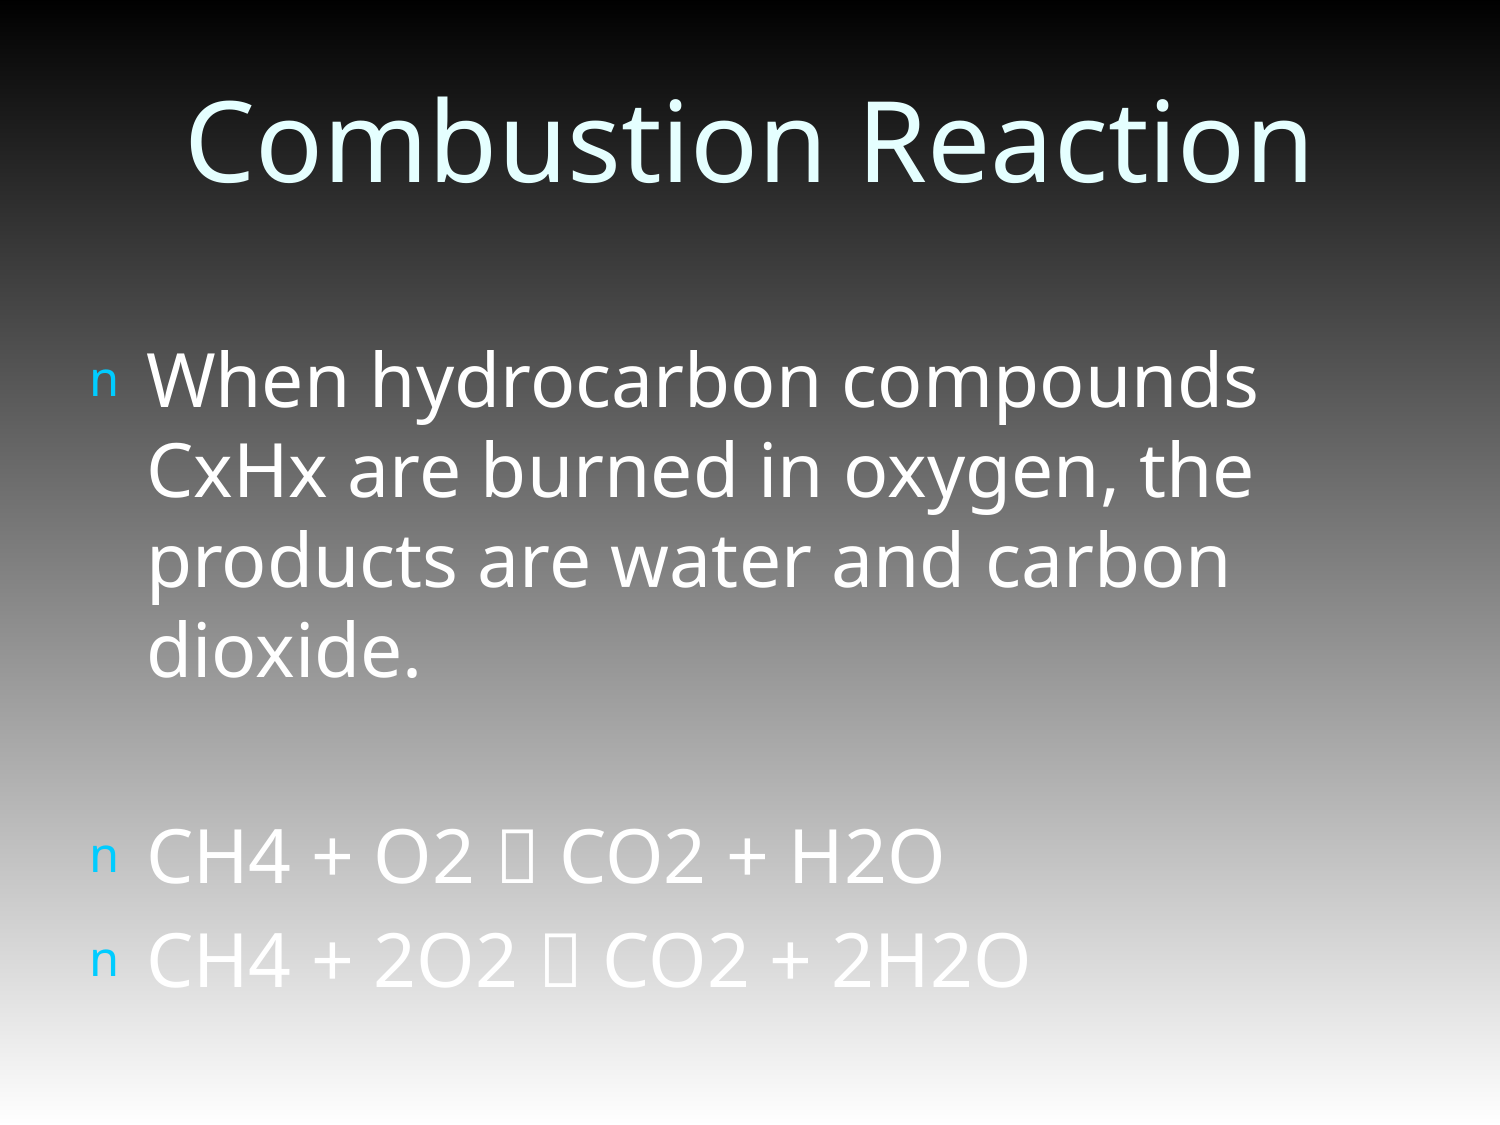

# Combustion Reaction
When hydrocarbon compounds CxHx are burned in oxygen, the products are water and carbon dioxide.
CH4 + O2  CO2 + H2O
CH4 + 2O2  CO2 + 2H2O